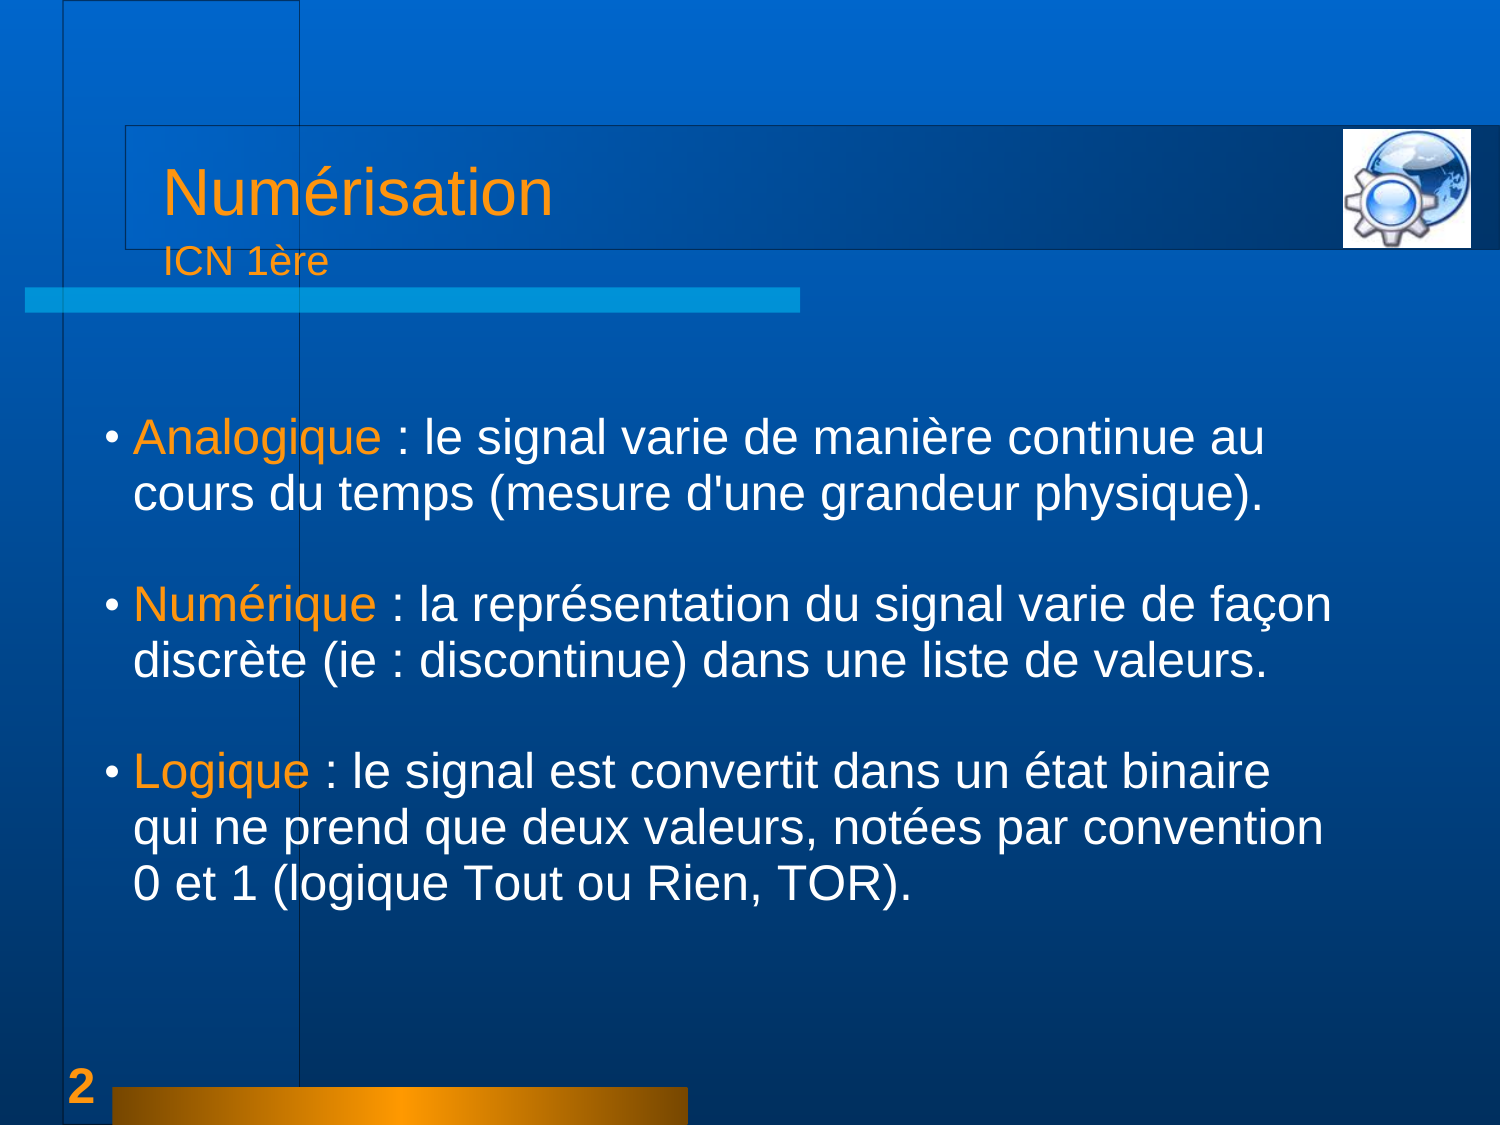

Analogique : le signal varie de manière continue au cours du temps (mesure d'une grandeur physique).
Numérique : la représentation du signal varie de façon discrète (ie : discontinue) dans une liste de valeurs.
Logique : le signal est convertit dans un état binaire qui ne prend que deux valeurs, notées par convention 0 et 1 (logique Tout ou Rien, TOR).